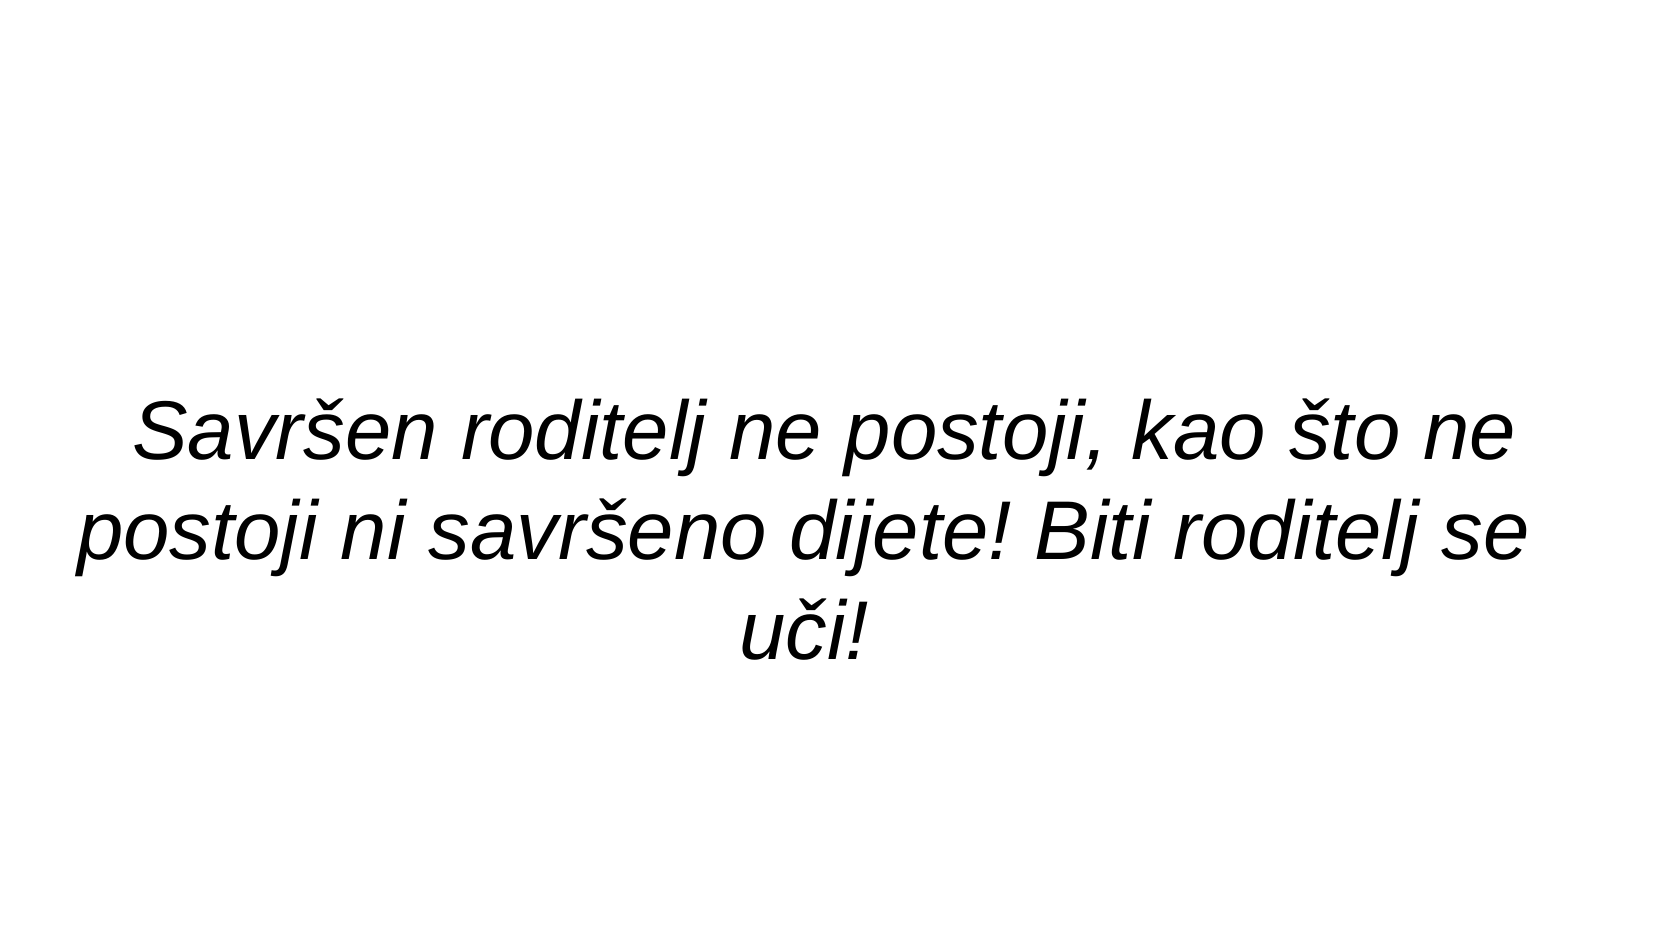

# Savršen roditelj ne postoji, kao što ne postoji ni savršeno dijete! Biti roditelj se uči!